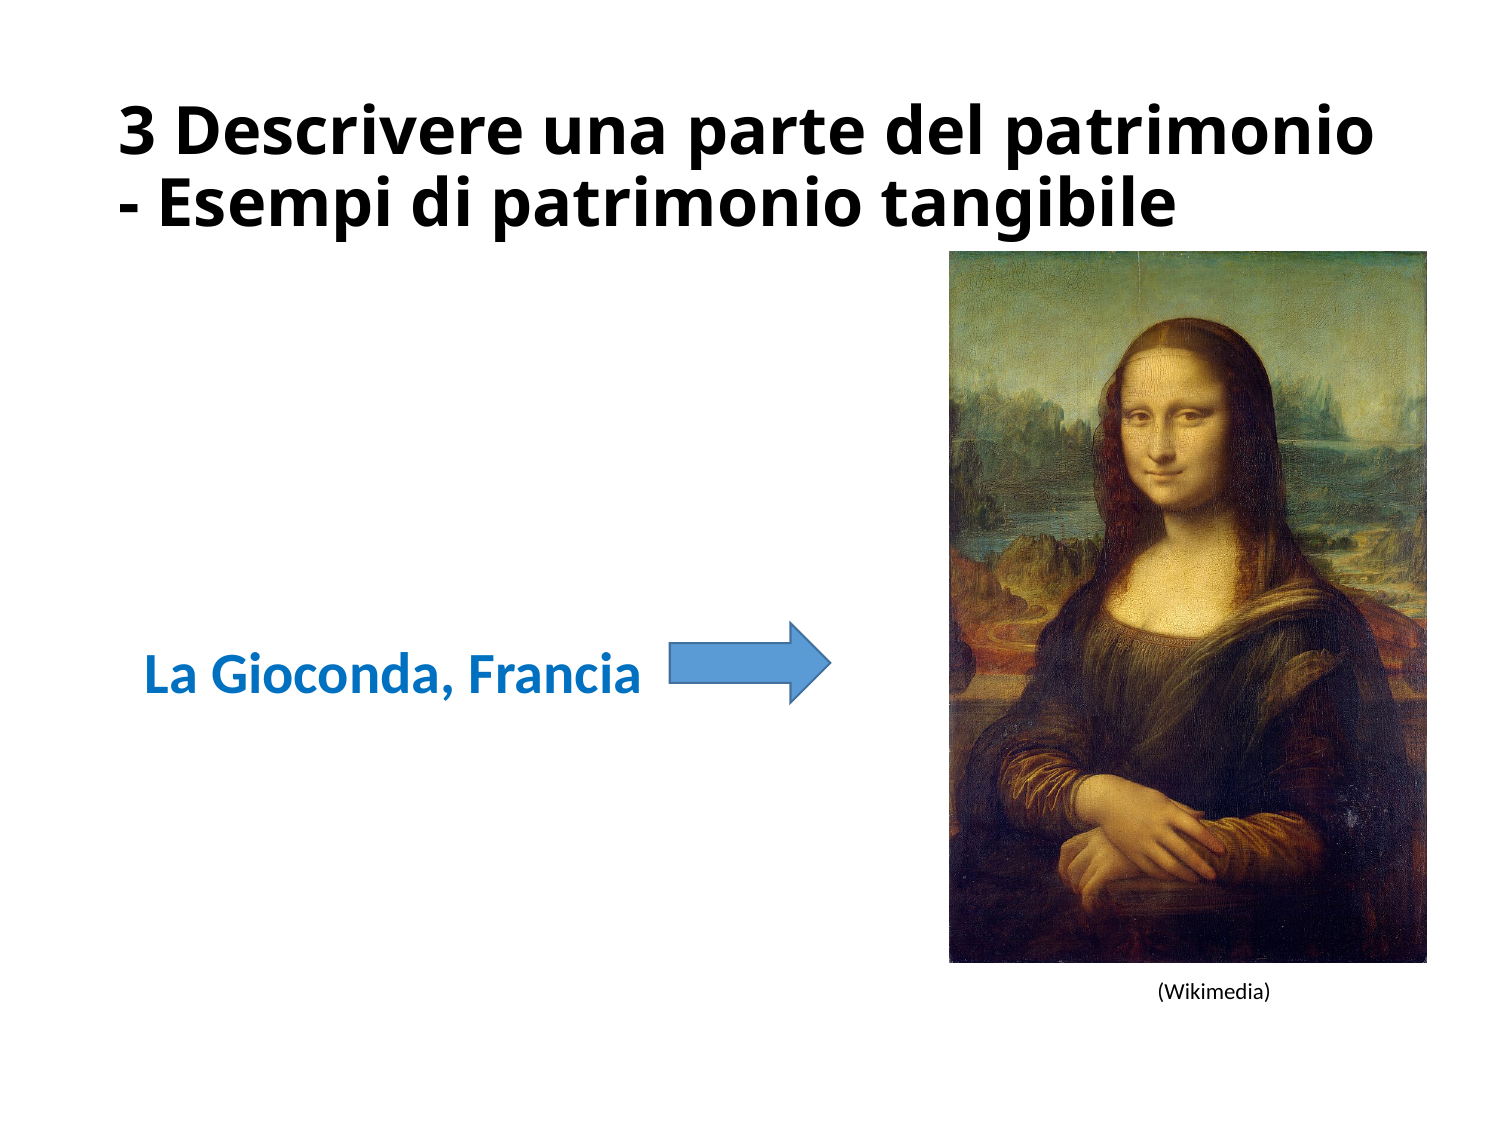

# 3 Descrivere una parte del patrimonio - Esempi di patrimonio tangibile
 La Gioconda, Francia
 (Wikimedia)